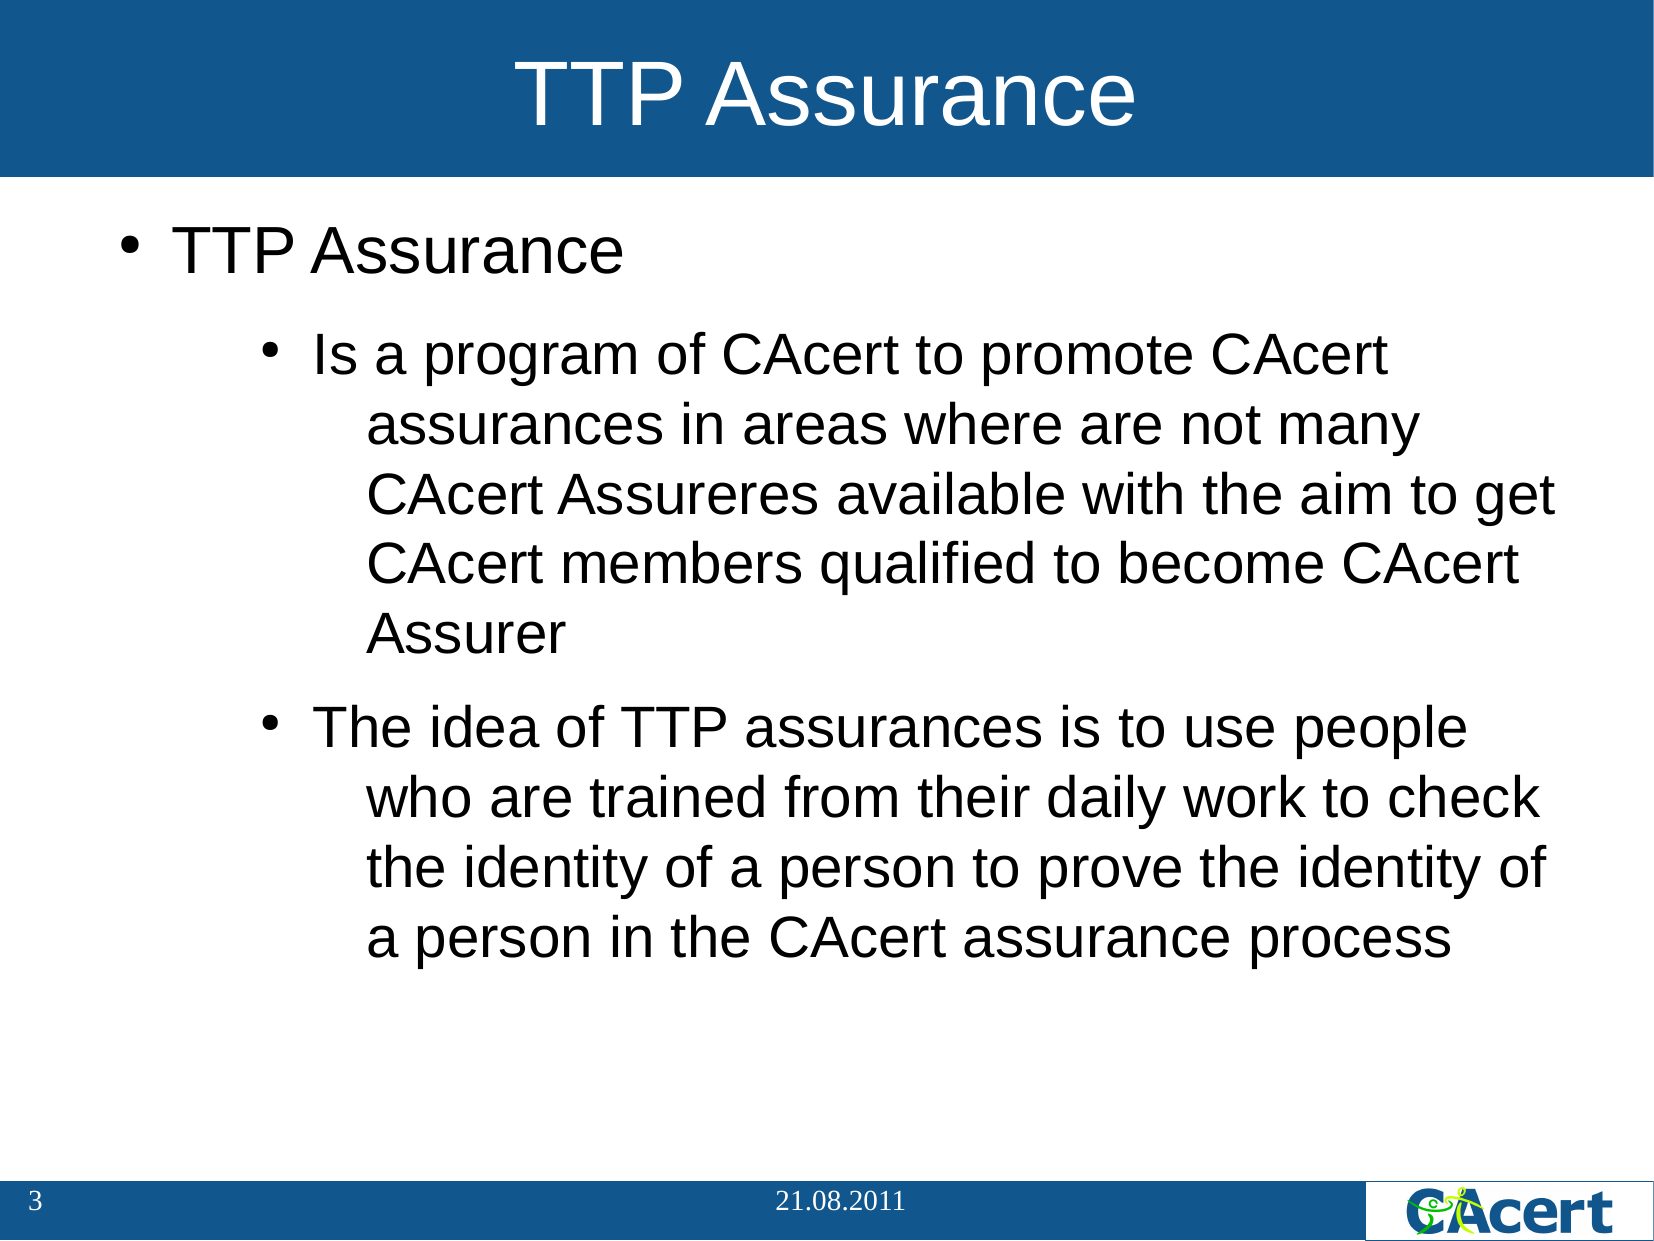

# TTP Assurance
TTP Assurance
Is a program of CAcert to promote CAcert assurances in areas where are not many CAcert Assureres available with the aim to get CAcert members qualified to become CAcert Assurer
The idea of TTP assurances is to use people who are trained from their daily work to check the identity of a person to prove the identity of a person in the CAcert assurance process
21.08.2011